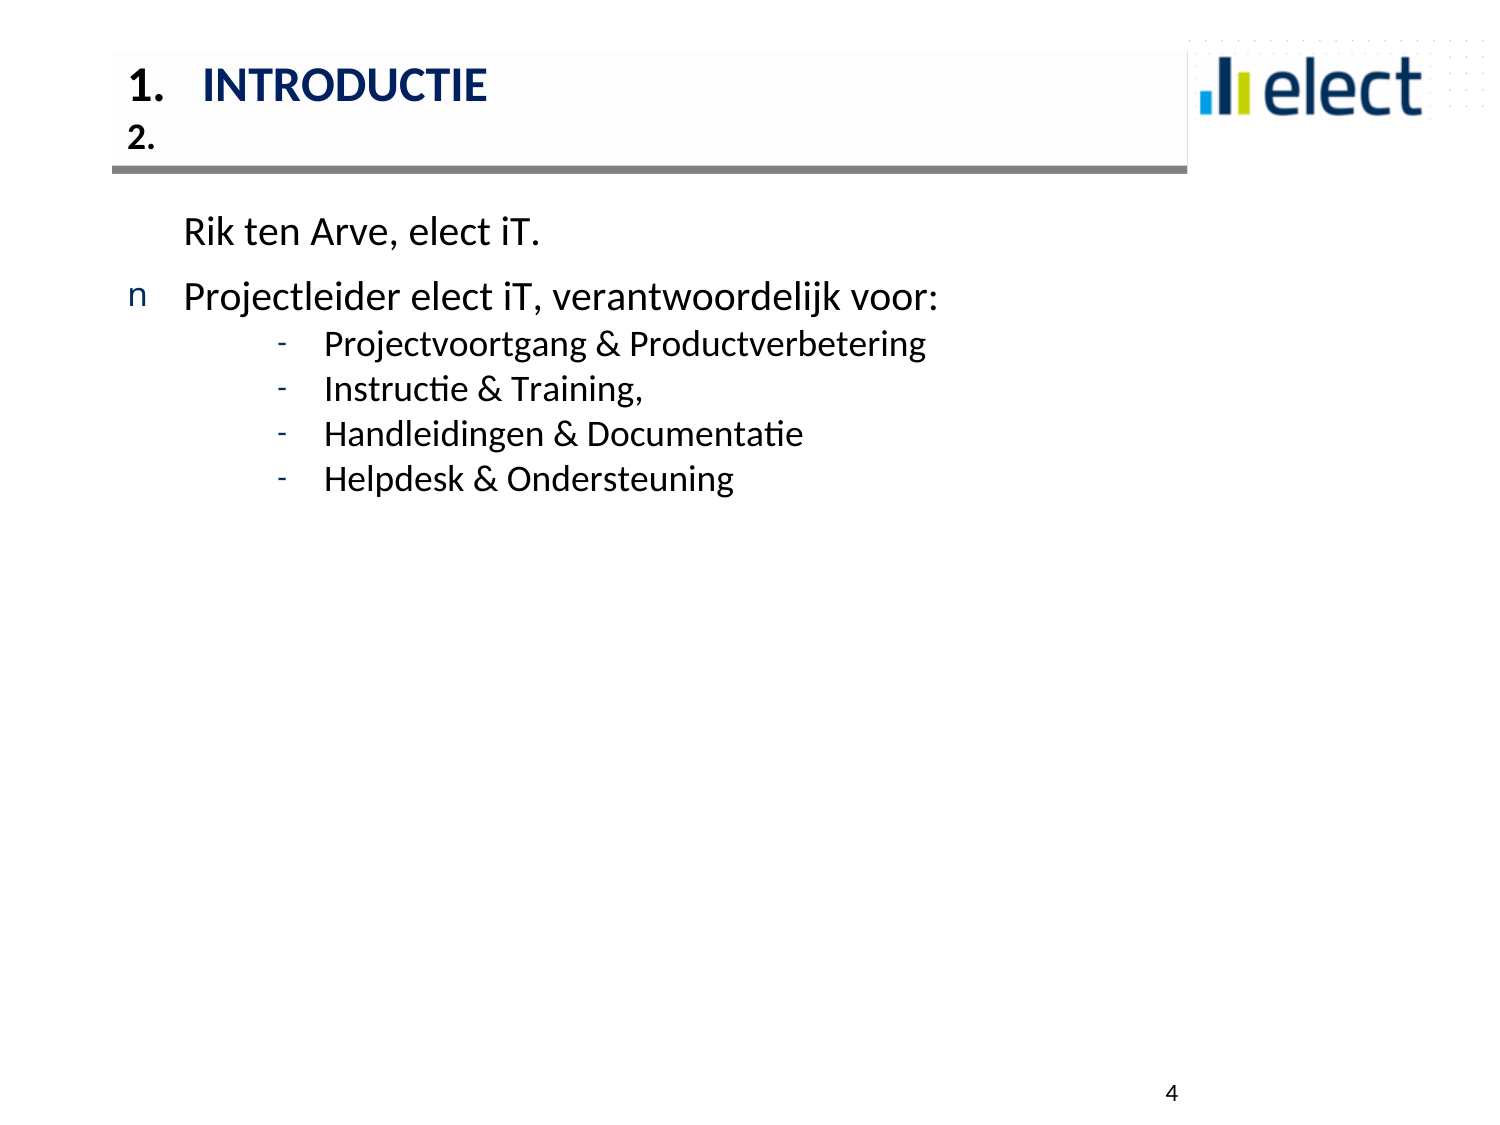

INTRODUCTIE
# 1. Introductie
Rik ten Arve, elect iT.
Projectleider elect iT, verantwoordelijk voor:
Projectvoortgang & Productverbetering
Instructie & Training,
Handleidingen & Documentatie
Helpdesk & Ondersteuning